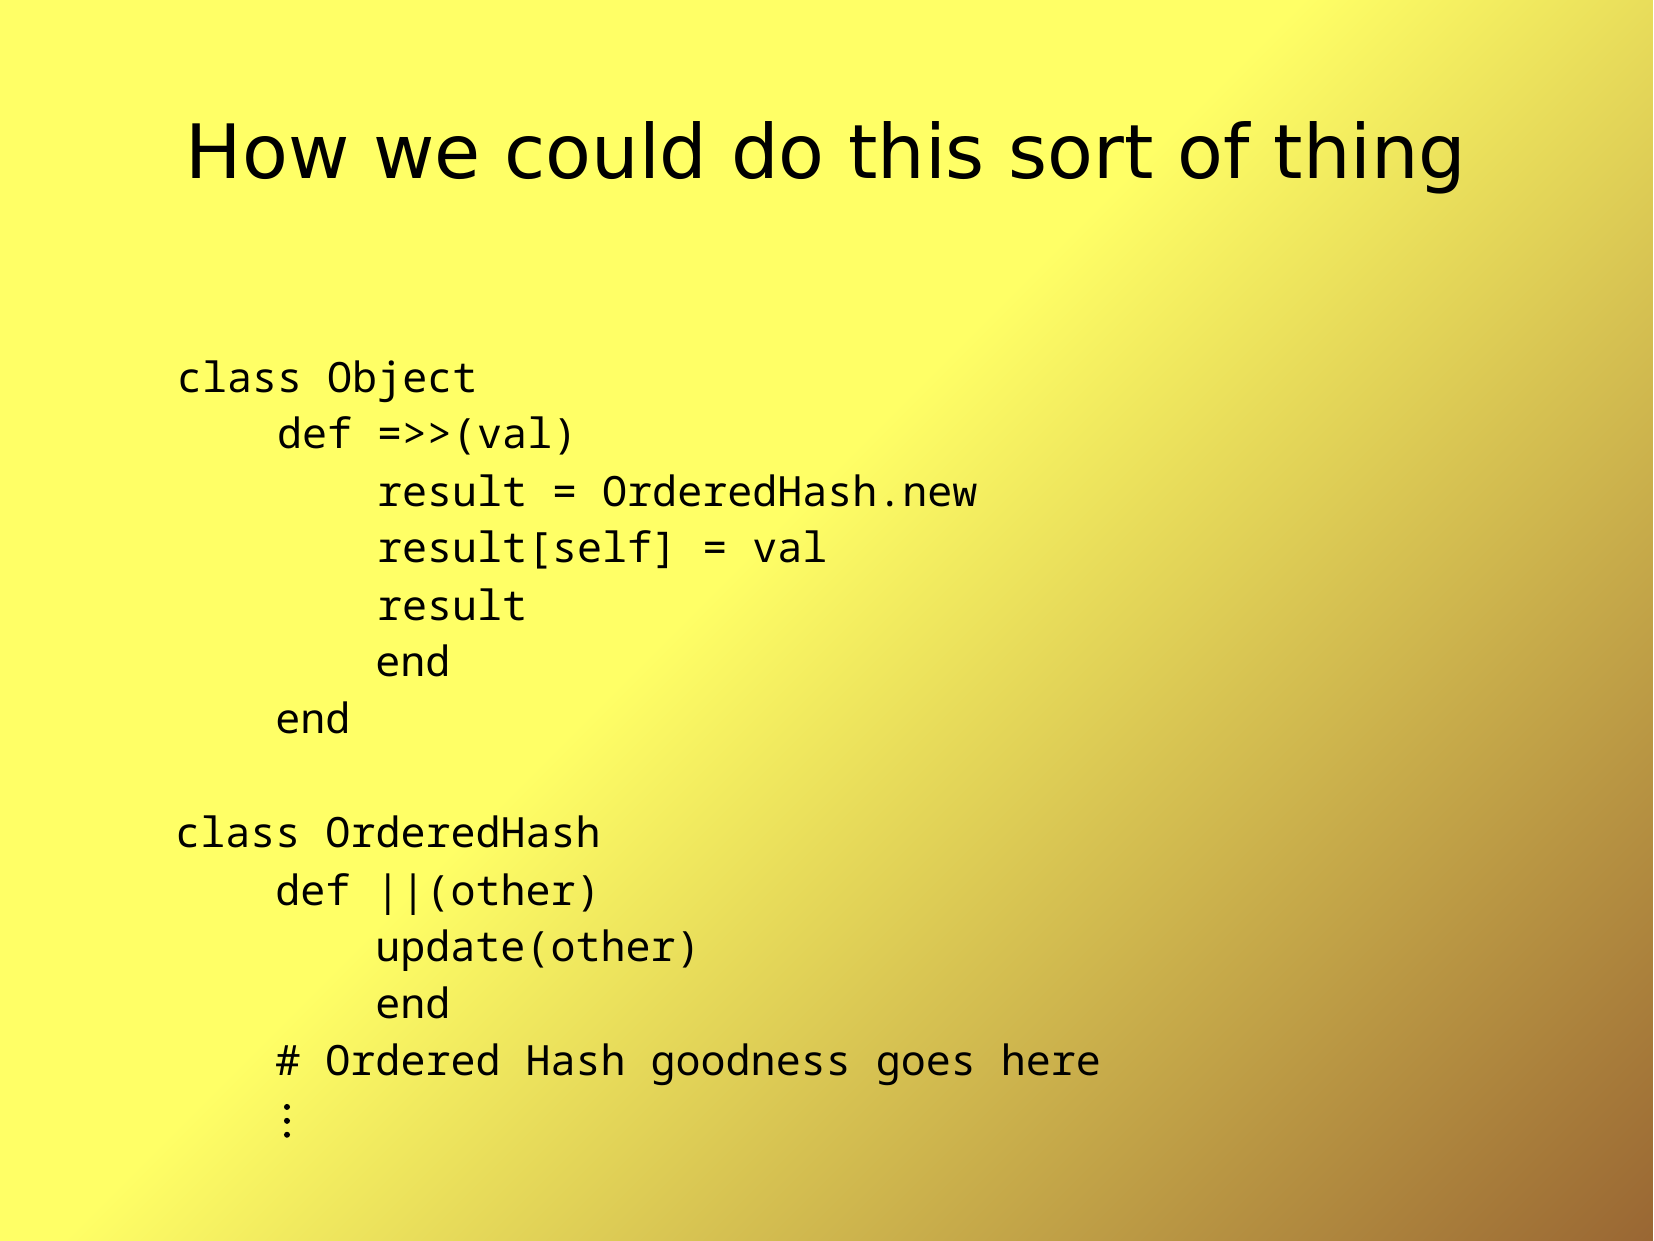

# How we could do this sort of thing
class Object
 def =>>(val)
 result = OrderedHash.new
 result[self] = val
 result
 end
 end
 class OrderedHash
 def ||(other)
 update(other)
 end
 # Ordered Hash goodness goes here
 ⋮